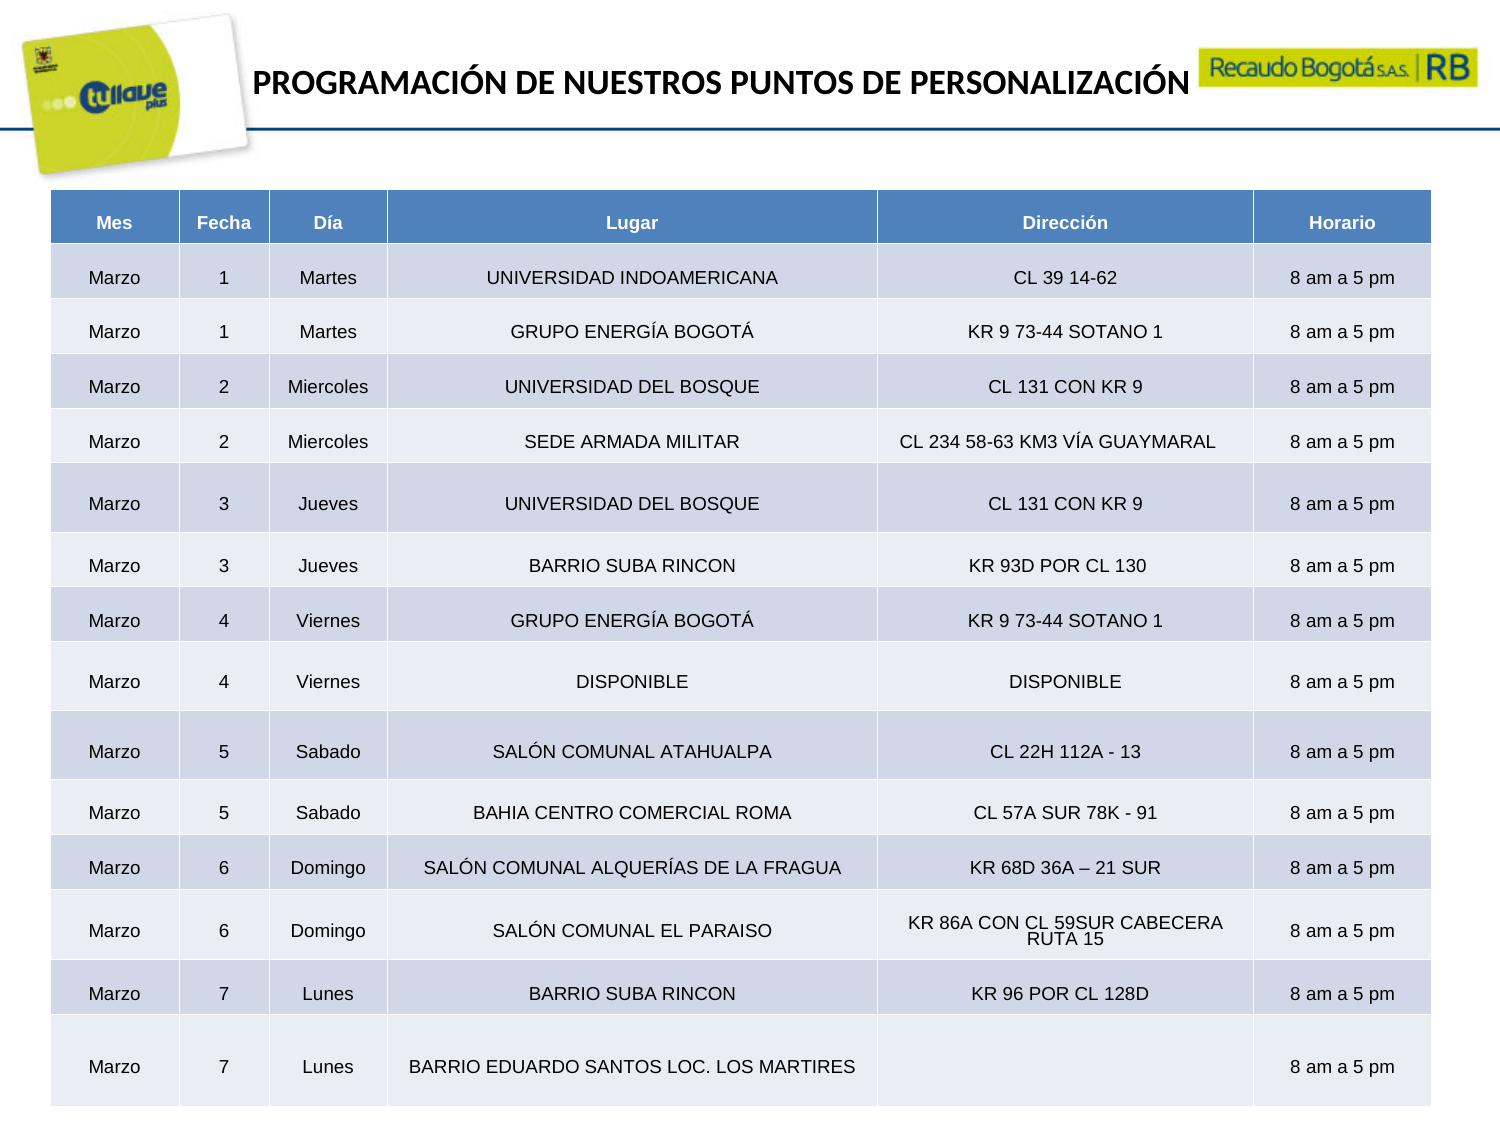

PROGRAMACIÓN DE NUESTROS PUNTOS DE PERSONALIZACIÓN
| Mes | Fecha | Día | Lugar | Dirección | Horario |
| --- | --- | --- | --- | --- | --- |
| Marzo | 1 | Martes | UNIVERSIDAD INDOAMERICANA | CL 39 14-62 | 8 am a 5 pm |
| Marzo | 1 | Martes | GRUPO ENERGÍA BOGOTÁ | KR 9 73-44 SOTANO 1 | 8 am a 5 pm |
| Marzo | 2 | Miercoles | UNIVERSIDAD DEL BOSQUE | CL 131 CON KR 9 | 8 am a 5 pm |
| Marzo | 2 | Miercoles | SEDE ARMADA MILITAR | CL 234 58-63 KM3 VÍA GUAYMARAL | 8 am a 5 pm |
| Marzo | 3 | Jueves | UNIVERSIDAD DEL BOSQUE | CL 131 CON KR 9 | 8 am a 5 pm |
| Marzo | 3 | Jueves | BARRIO SUBA RINCON | KR 93D POR CL 130 | 8 am a 5 pm |
| Marzo | 4 | Viernes | GRUPO ENERGÍA BOGOTÁ | KR 9 73-44 SOTANO 1 | 8 am a 5 pm |
| Marzo | 4 | Viernes | DISPONIBLE | DISPONIBLE | 8 am a 5 pm |
| Marzo | 5 | Sabado | SALÓN COMUNAL ATAHUALPA | CL 22H 112A - 13 | 8 am a 5 pm |
| Marzo | 5 | Sabado | BAHIA CENTRO COMERCIAL ROMA | CL 57A SUR 78K - 91 | 8 am a 5 pm |
| Marzo | 6 | Domingo | SALÓN COMUNAL ALQUERÍAS DE LA FRAGUA | KR 68D 36A – 21 SUR | 8 am a 5 pm |
| Marzo | 6 | Domingo | SALÓN COMUNAL EL PARAISO | KR 86A CON CL 59SUR CABECERA RUTA 15 | 8 am a 5 pm |
| Marzo | 7 | Lunes | BARRIO SUBA RINCON | KR 96 POR CL 128D | 8 am a 5 pm |
| Marzo | 7 | Lunes | BARRIO EDUARDO SANTOS LOC. LOS MARTIRES | | 8 am a 5 pm |